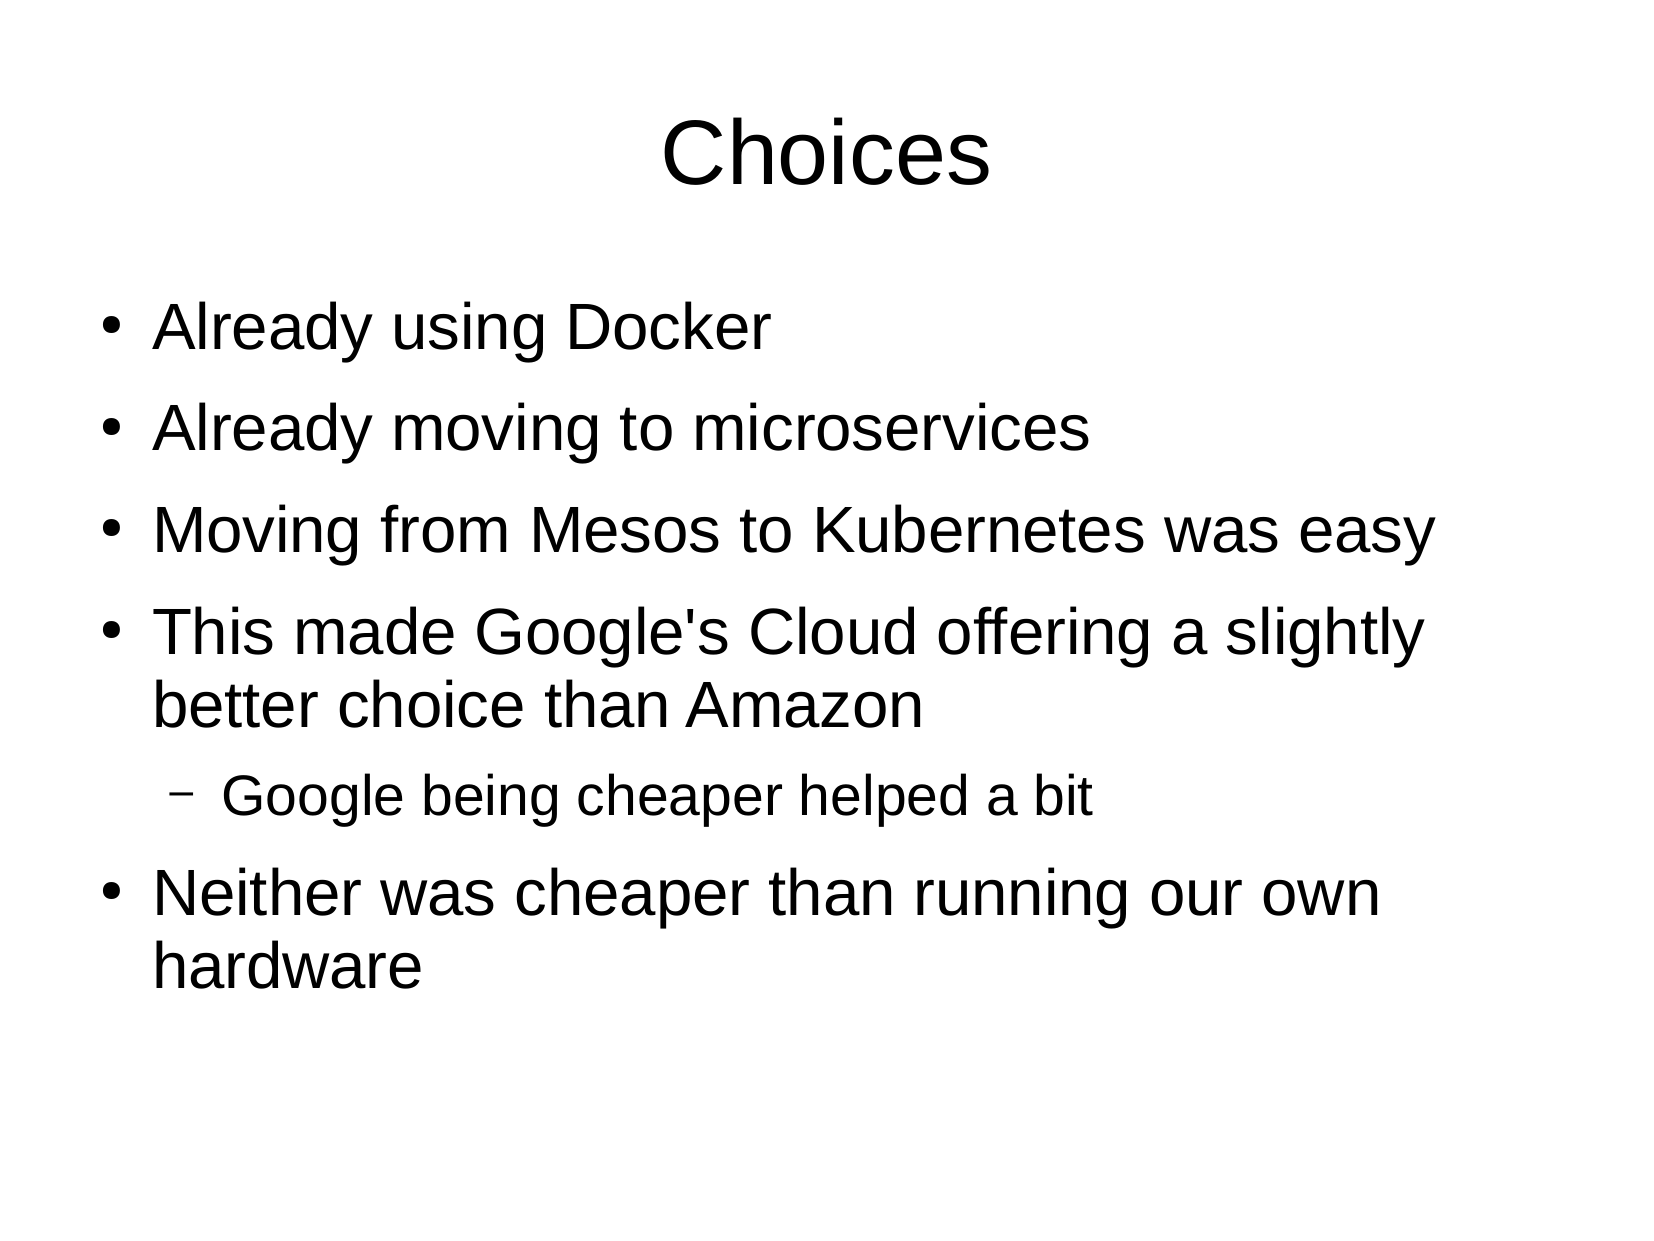

# Choices
Already using Docker
Already moving to microservices
Moving from Mesos to Kubernetes was easy
This made Google's Cloud offering a slightly better choice than Amazon
Google being cheaper helped a bit
Neither was cheaper than running our own hardware